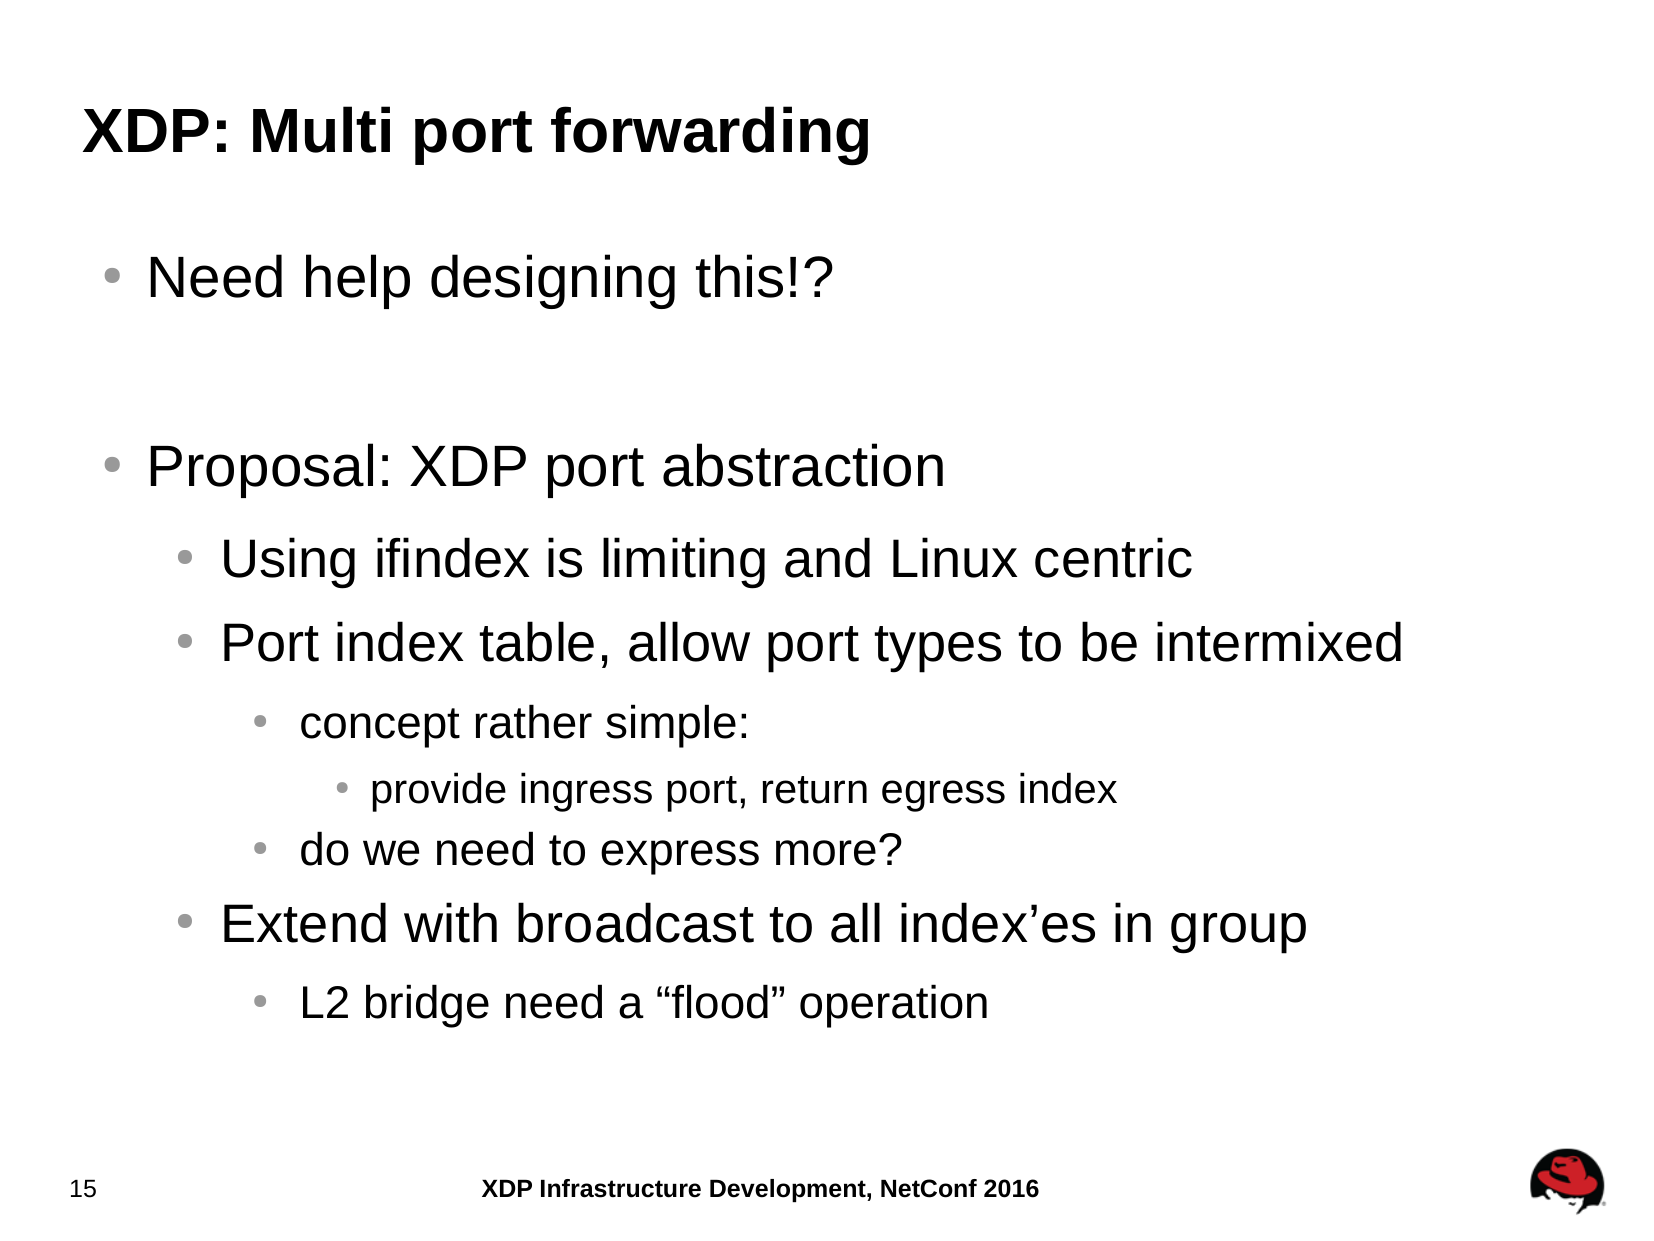

# XDP: Multi port forwarding
Need help designing this!?
Proposal: XDP port abstraction
Using ifindex is limiting and Linux centric
Port index table, allow port types to be intermixed
concept rather simple:
provide ingress port, return egress index
do we need to express more?
Extend with broadcast to all index’es in group
L2 bridge need a “flood” operation